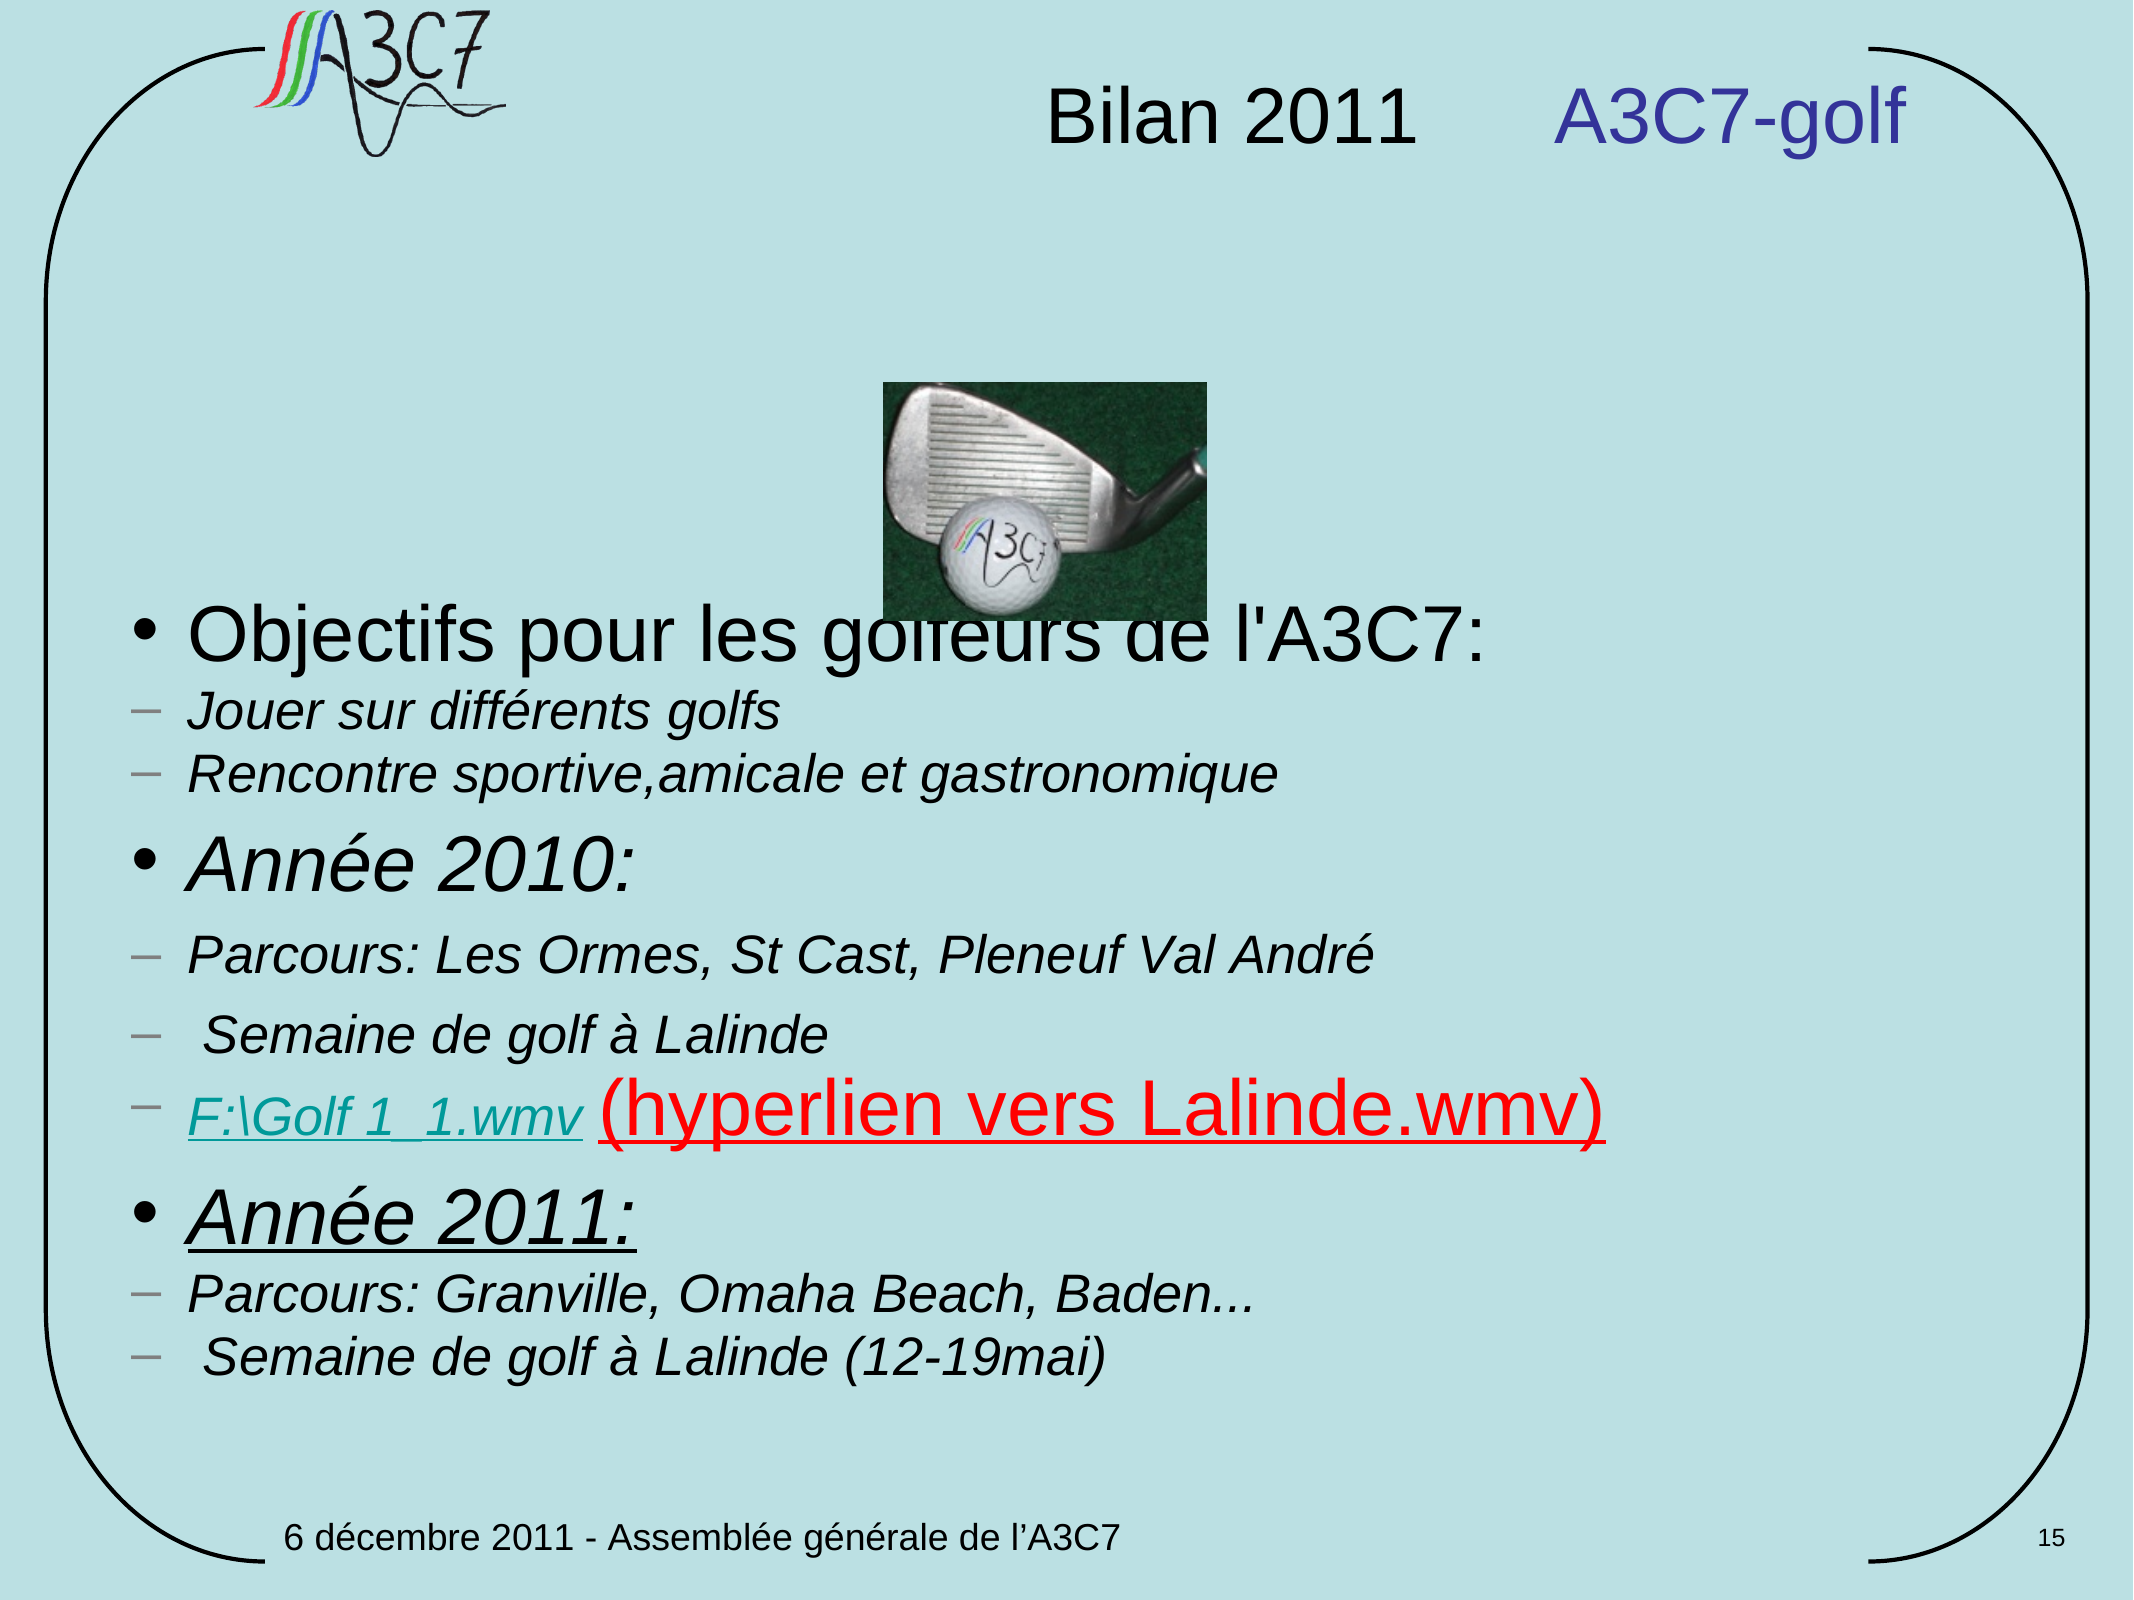

A3C7-golf
 Bilan 2011
Objectifs pour les golfeurs de l'A3C7:
Jouer sur différents golfs
Rencontre sportive,amicale et gastronomique
Année 2010:
Parcours: Les Ormes, St Cast, Pleneuf Val André
 Semaine de golf à Lalinde
F:\Golf 1_1.wmv (hyperlien vers Lalinde.wmv)
Année 2011:
Parcours: Granville, Omaha Beach, Baden...
 Semaine de golf à Lalinde (12-19mai)
6 décembre 2011 - Assemblée générale de l’A3C7
15